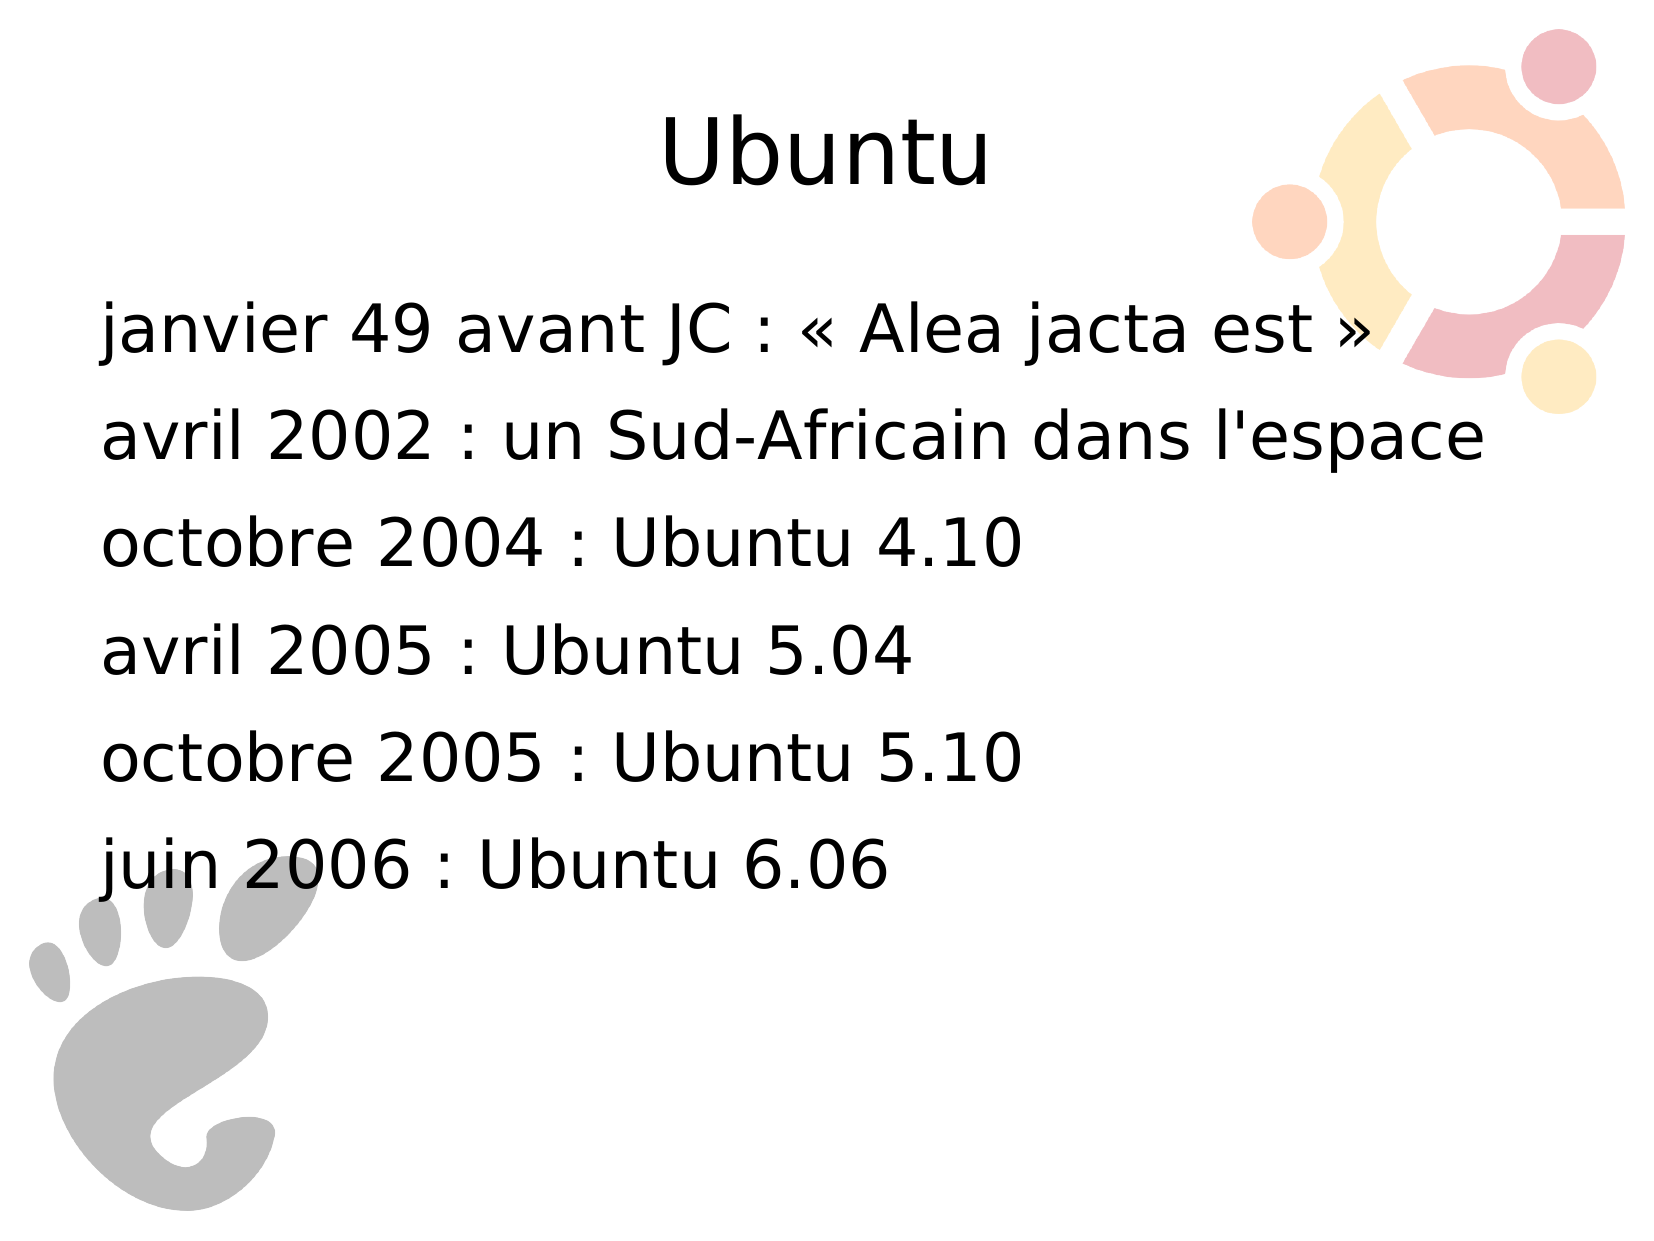

# Ubuntu
janvier 49 avant JC : « Alea jacta est »
avril 2002 : un Sud-Africain dans l'espace
octobre 2004 : Ubuntu 4.10
avril 2005 : Ubuntu 5.04
octobre 2005 : Ubuntu 5.10
juin 2006 : Ubuntu 6.06